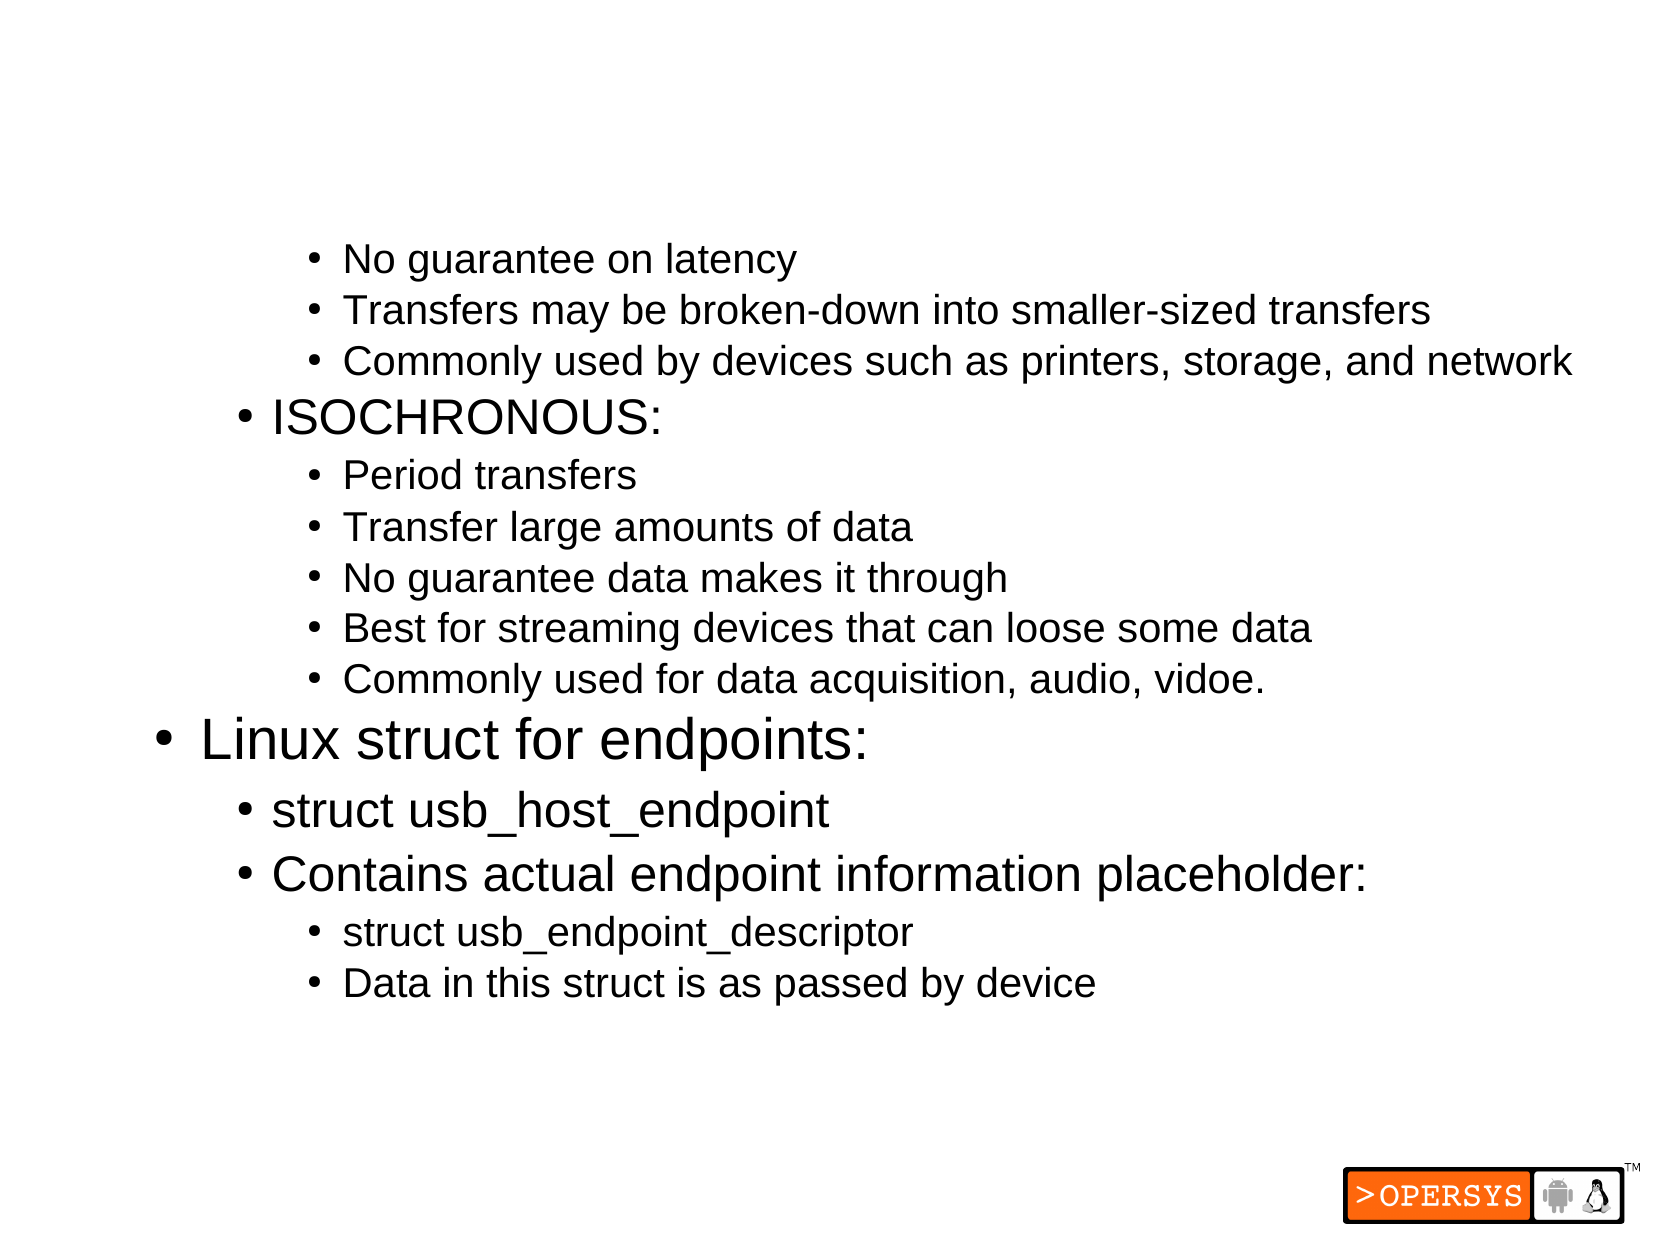

# No guarantee on latency
Transfers may be broken-down into smaller-sized transfers
Commonly used by devices such as printers, storage, and network
ISOCHRONOUS:
Period transfers
Transfer large amounts of data
No guarantee data makes it through
Best for streaming devices that can loose some data
Commonly used for data acquisition, audio, vidoe.
Linux struct for endpoints:
struct usb_host_endpoint
Contains actual endpoint information placeholder:
struct usb_endpoint_descriptor
Data in this struct is as passed by device